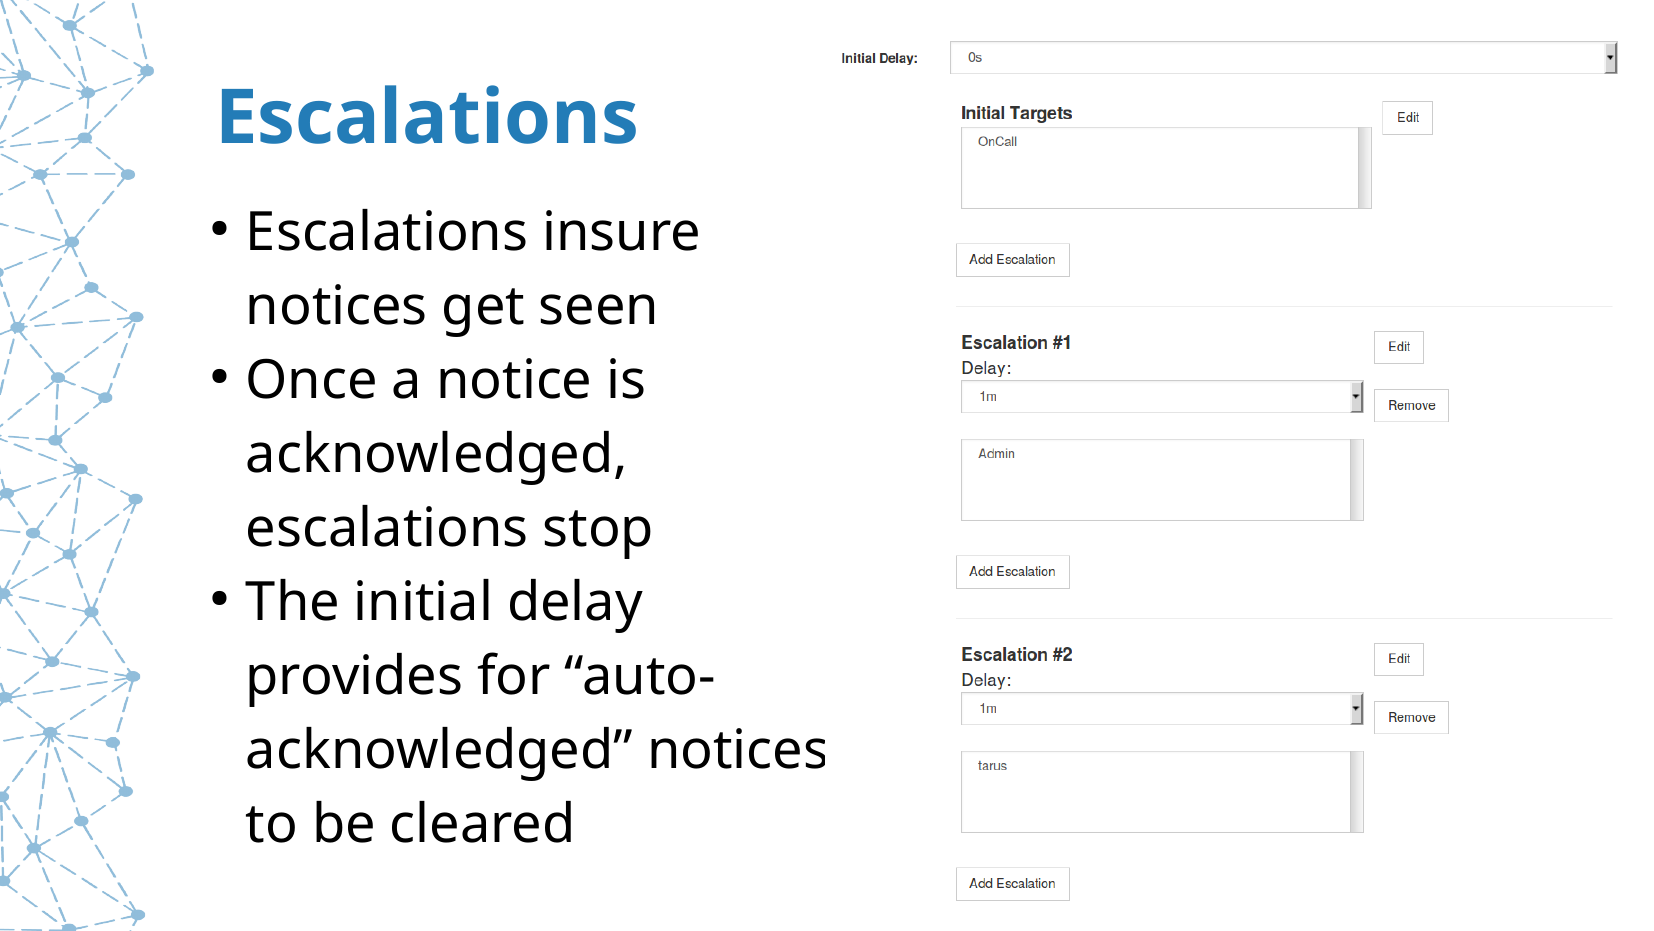

# Escalations
Escalations insure notices get seen
Once a notice is acknowledged, escalations stop
The initial delay provides for “auto-acknowledged” notices to be cleared